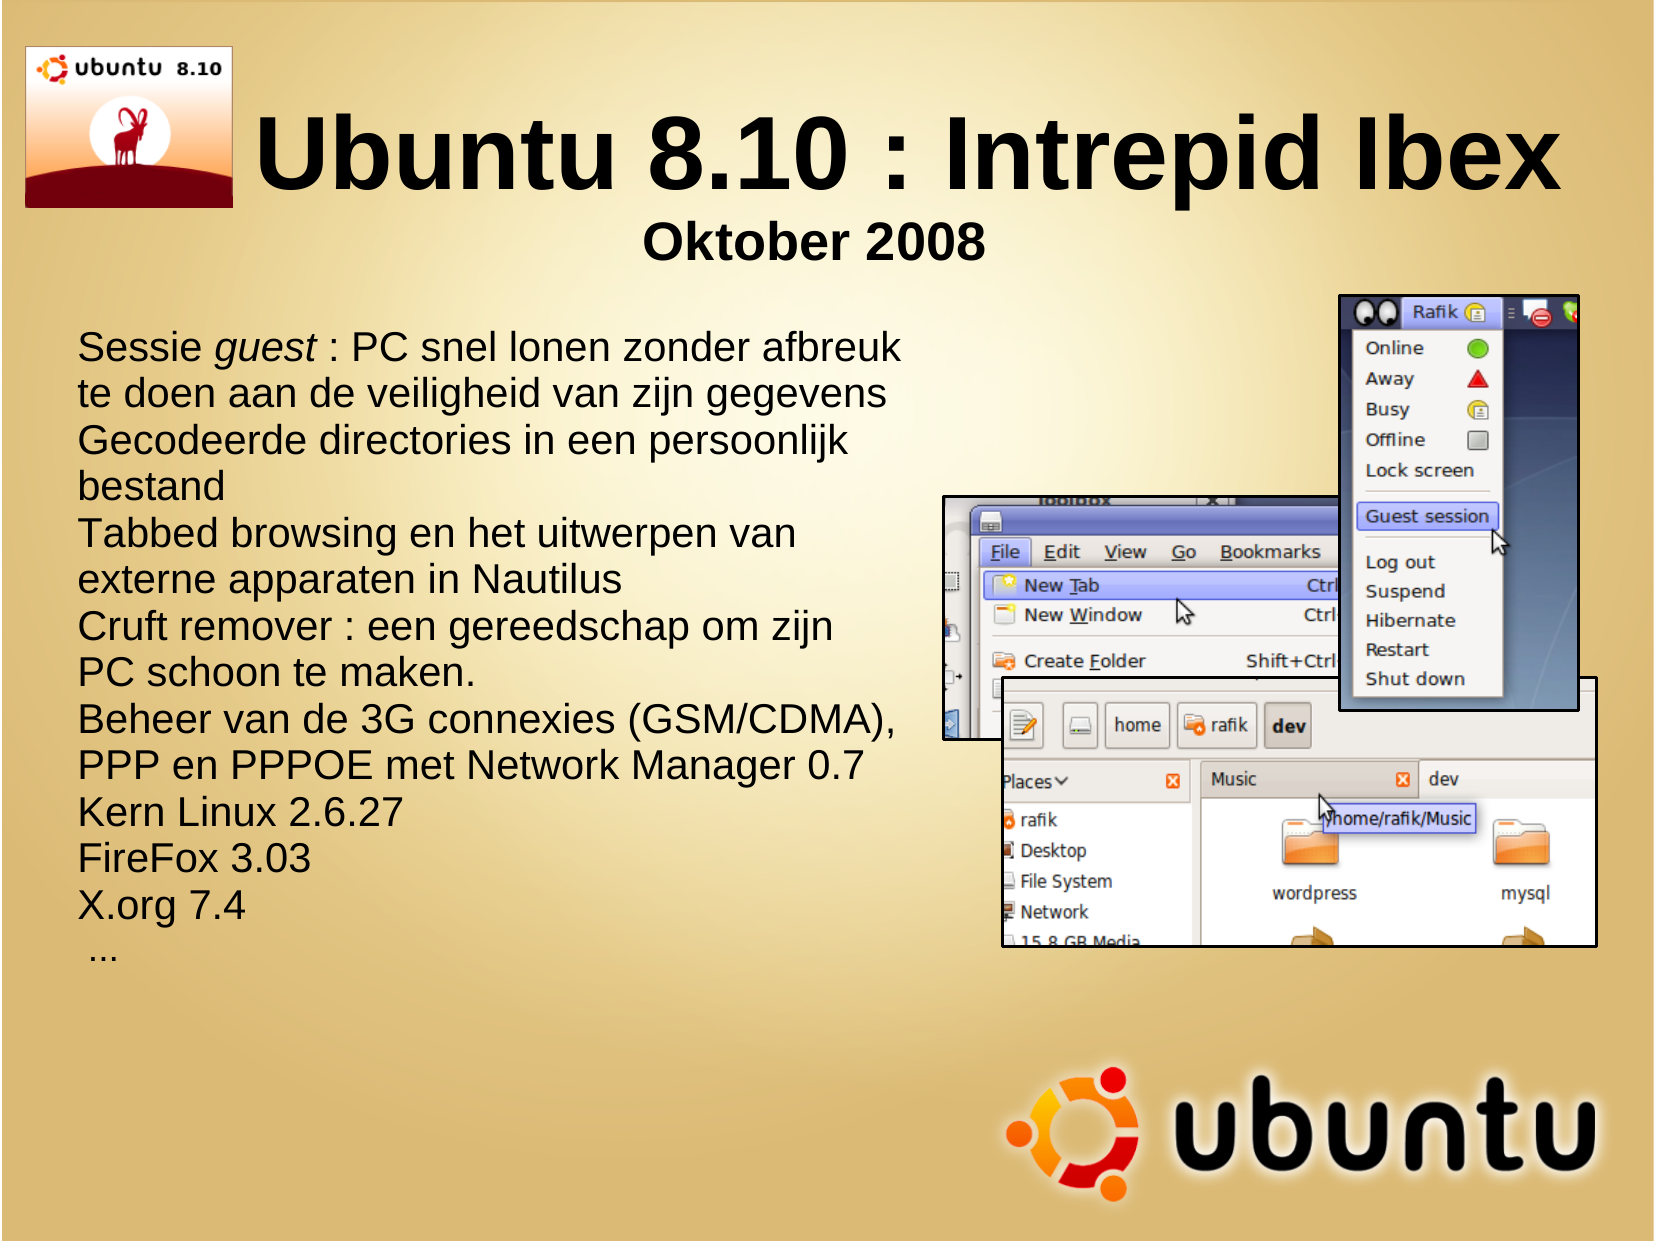

# Ubuntu 8.10 : Intrepid Ibex
Oktober 2008
Sessie guest : PC snel lonen zonder afbreuk te doen aan de veiligheid van zijn gegevens
Gecodeerde directories in een persoonlijk
bestand
Tabbed browsing en het uitwerpen van
externe apparaten in Nautilus
Cruft remover : een gereedschap om zijn
PC schoon te maken.
Beheer van de 3G connexies (GSM/CDMA),
PPP en PPPOE met Network Manager 0.7
Kern Linux 2.6.27
FireFox 3.03
X.org 7.4
 ...